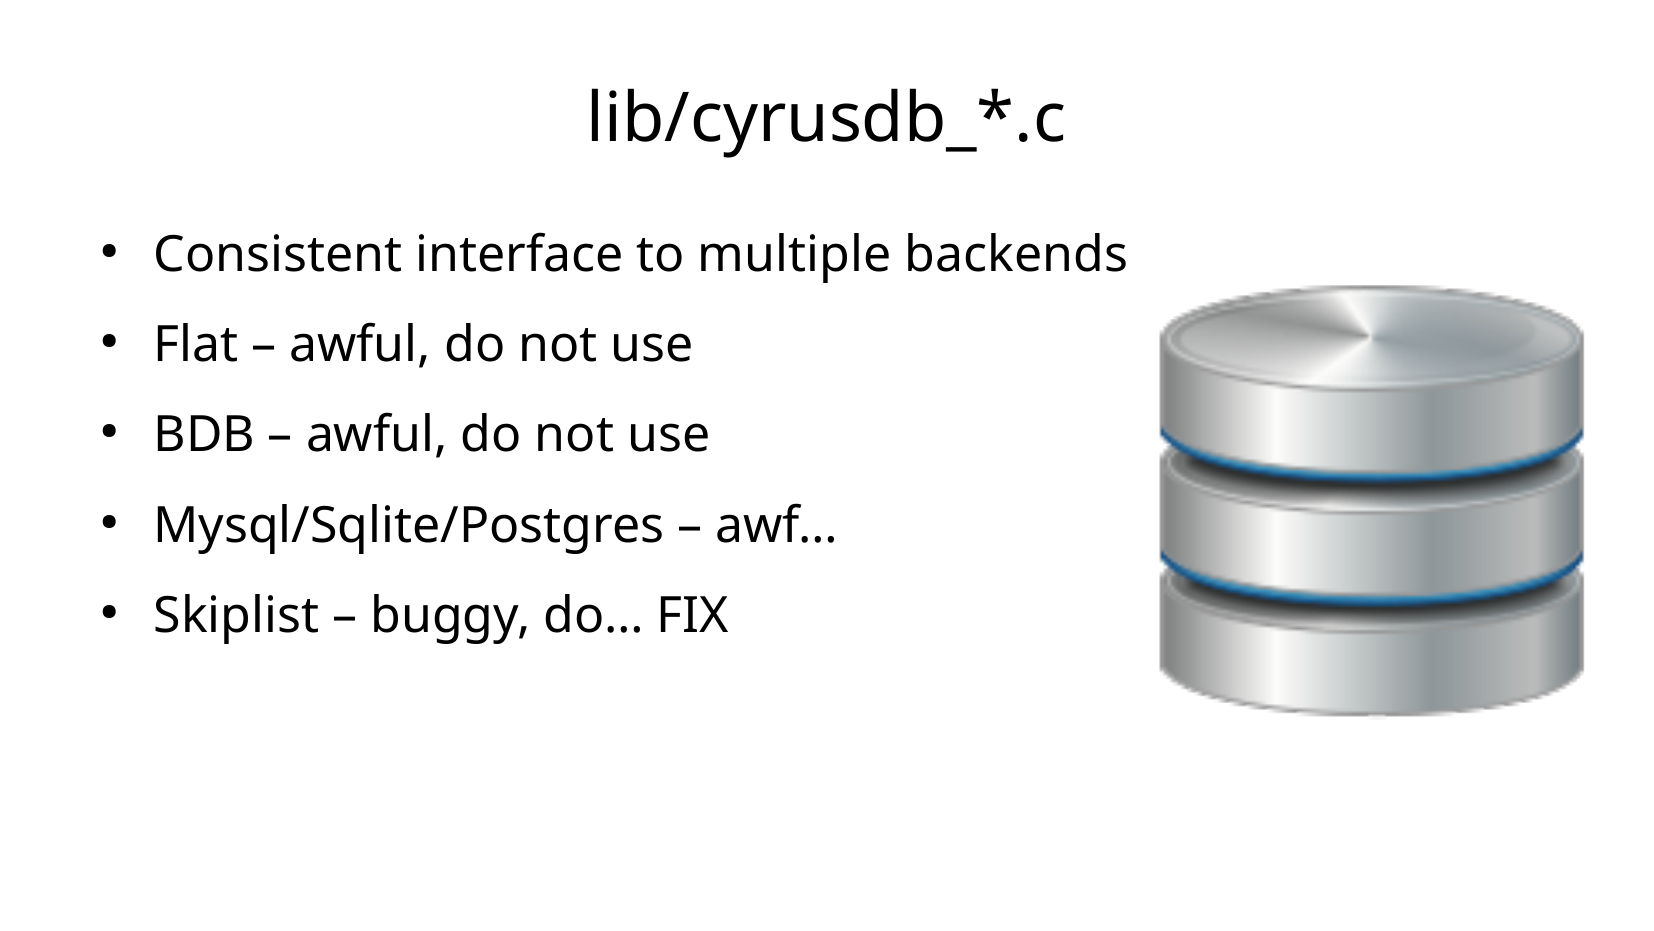

# lib/cyrusdb_*.c
Consistent interface to multiple backends
Flat – awful, do not use
BDB – awful, do not use
Mysql/Sqlite/Postgres – awf…
Skiplist – buggy, do… FIX